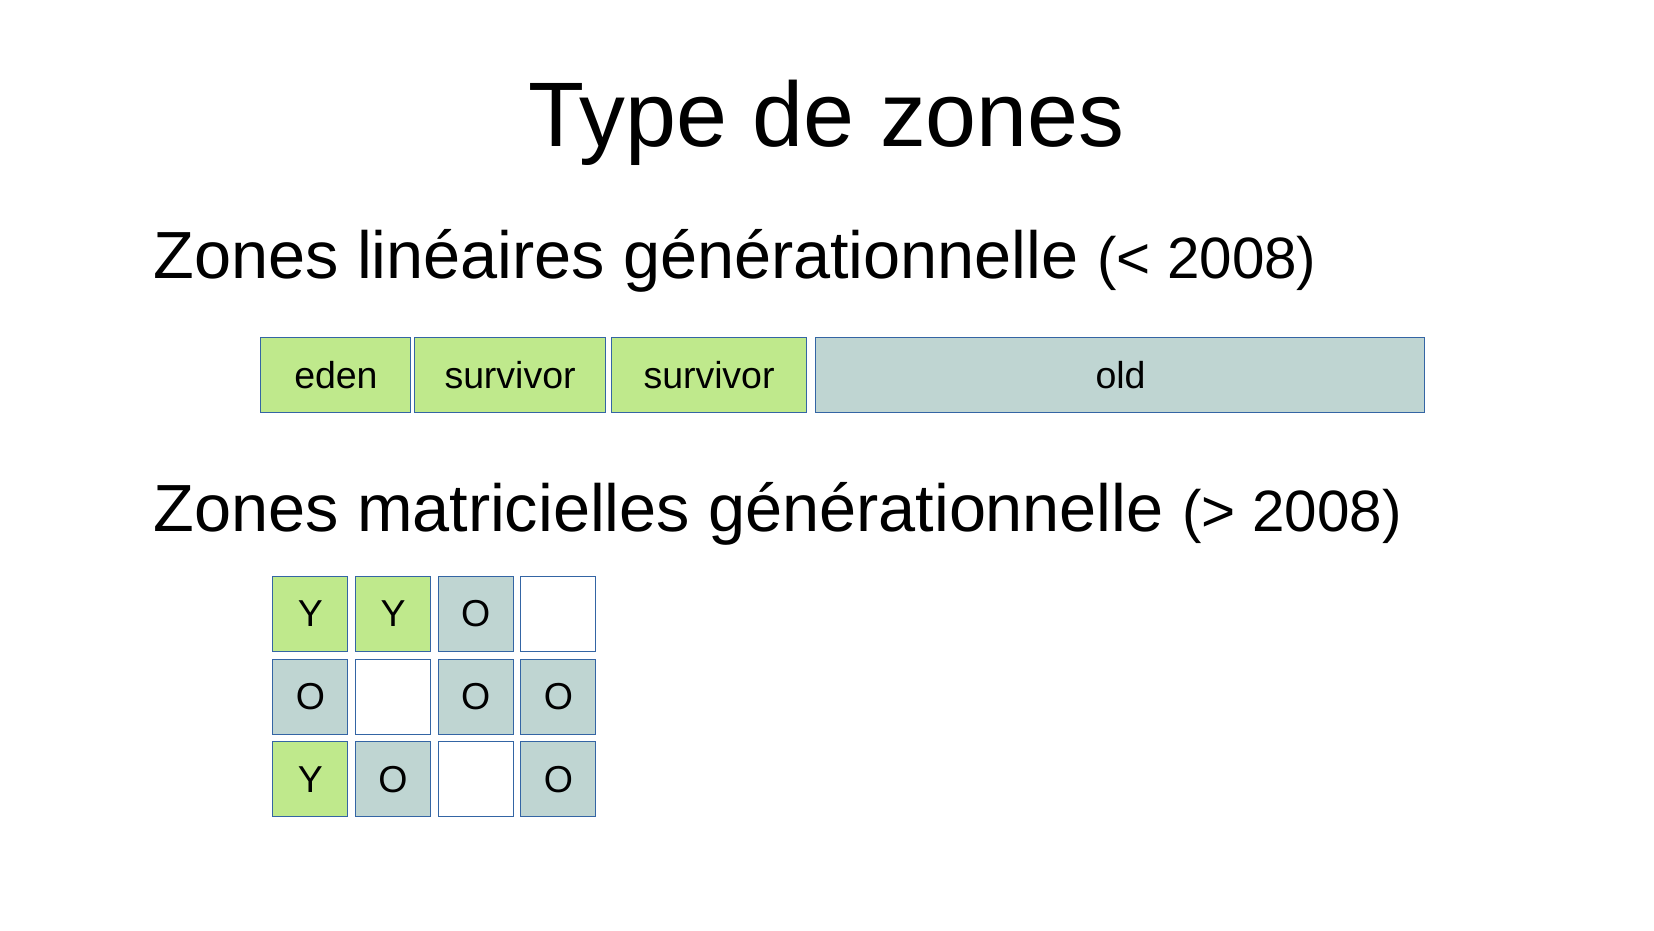

# Type de zones
Zones linéaires générationnelle (< 2008)
Zones matricielles générationnelle (> 2008)
eden
survivor
survivor
old
Y
Y
O
O
O
O
Y
O
O